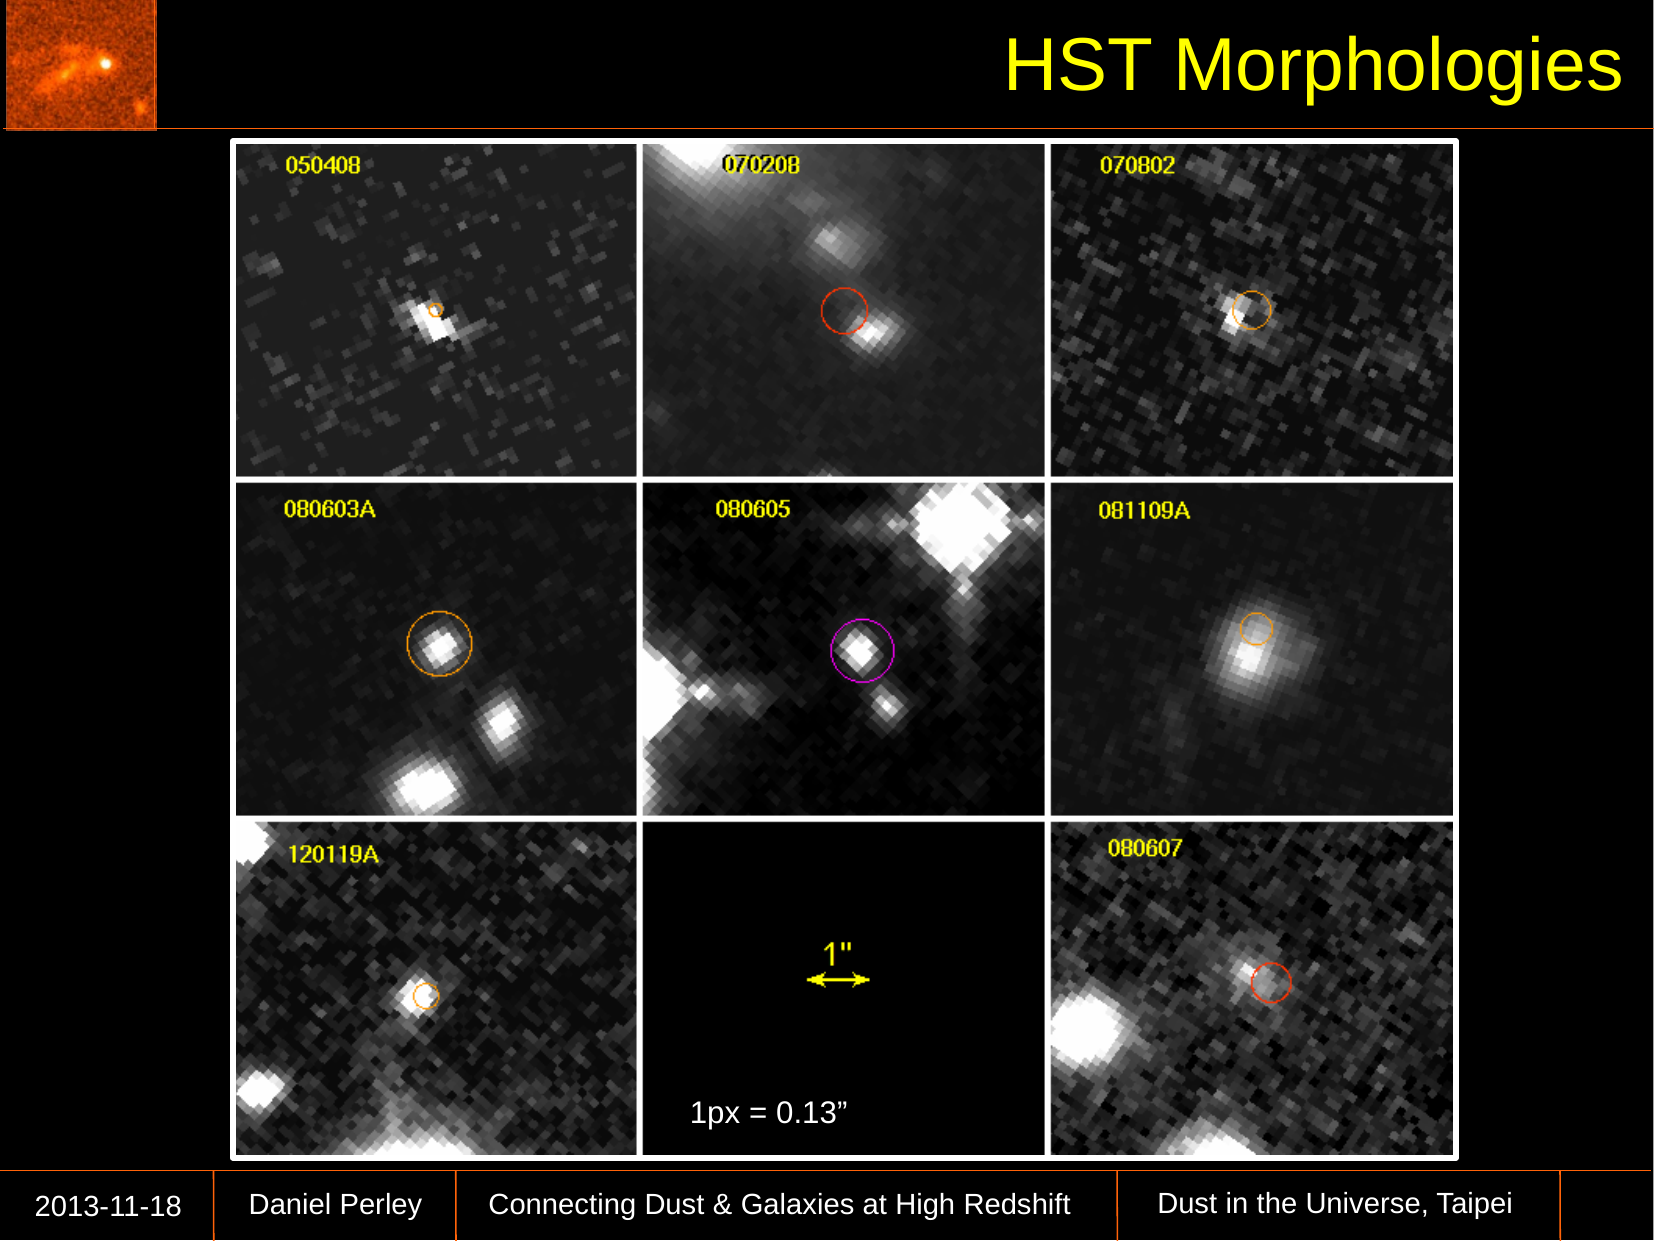

# HST Morphologies
1px = 0.13”
2013-11-18